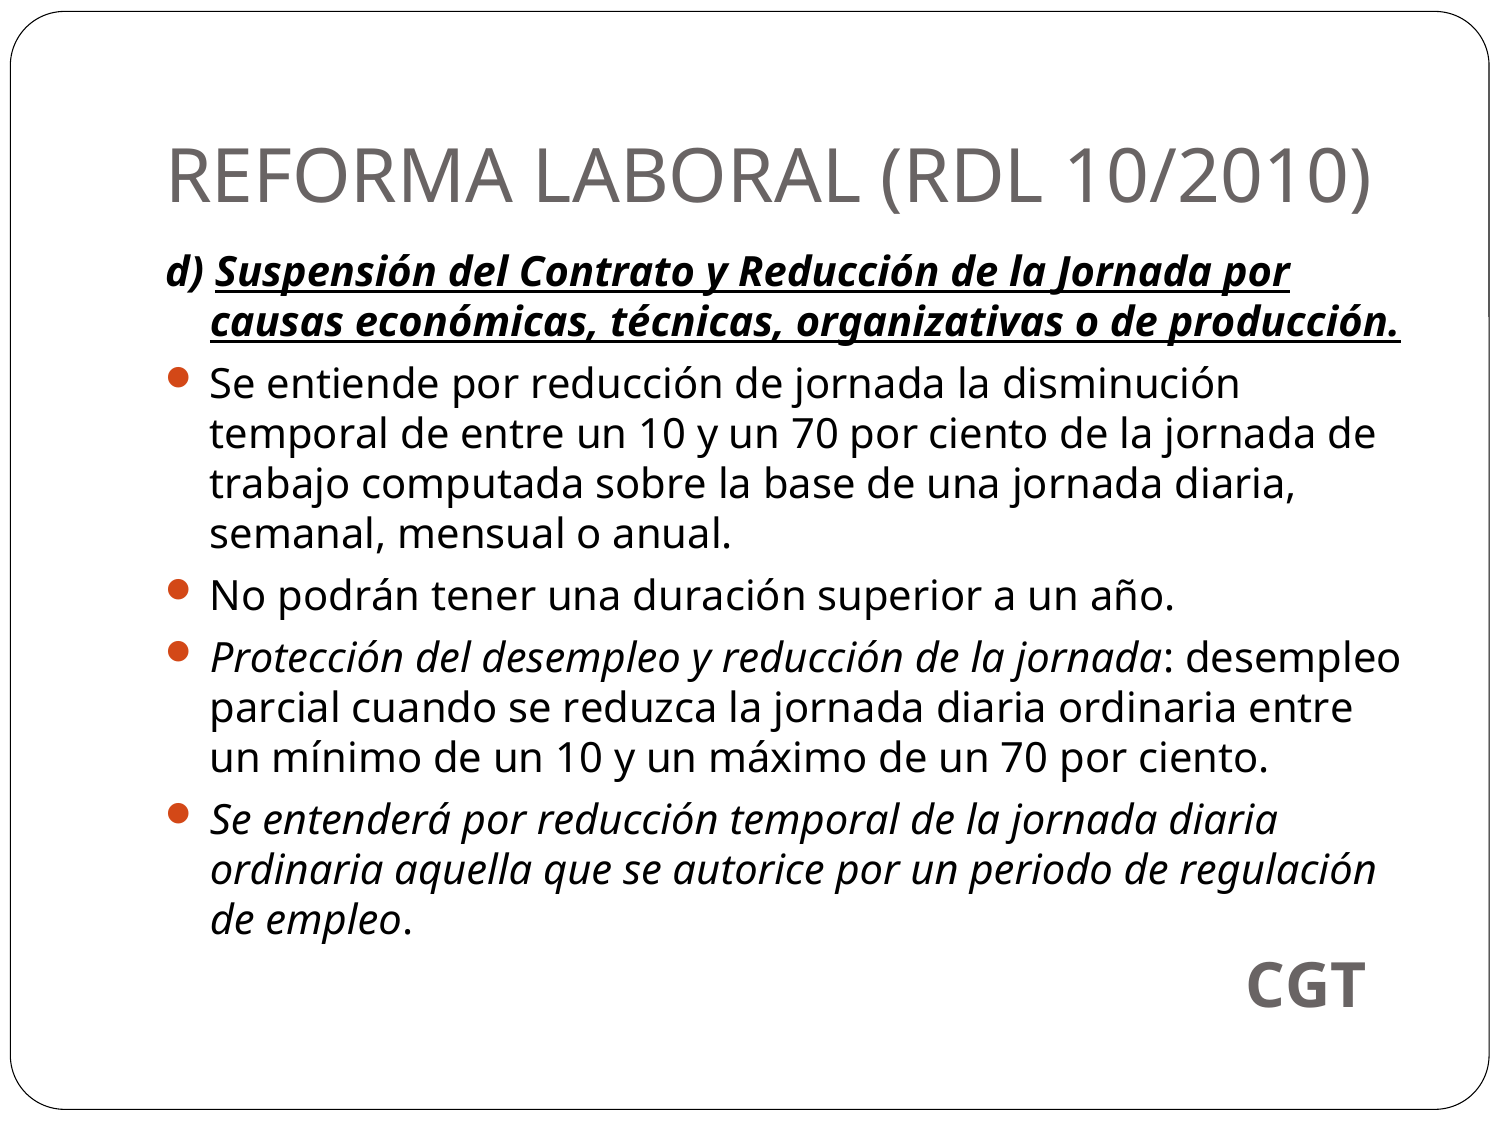

# REFORMA LABORAL (RDL 10/2010)
d) Suspensión del Contrato y Reducción de la Jornada por causas económicas, técnicas, organizativas o de producción.
Se entiende por reducción de jornada la disminución temporal de entre un 10 y un 70 por ciento de la jornada de trabajo computada sobre la base de una jornada diaria, semanal, mensual o anual.
No podrán tener una duración superior a un año.
Protección del desempleo y reducción de la jornada: desempleo parcial cuando se reduzca la jornada diaria ordinaria entre un mínimo de un 10 y un máximo de un 70 por ciento.
Se entenderá por reducción temporal de la jornada diaria ordinaria aquella que se autorice por un periodo de regulación de empleo.
CGT